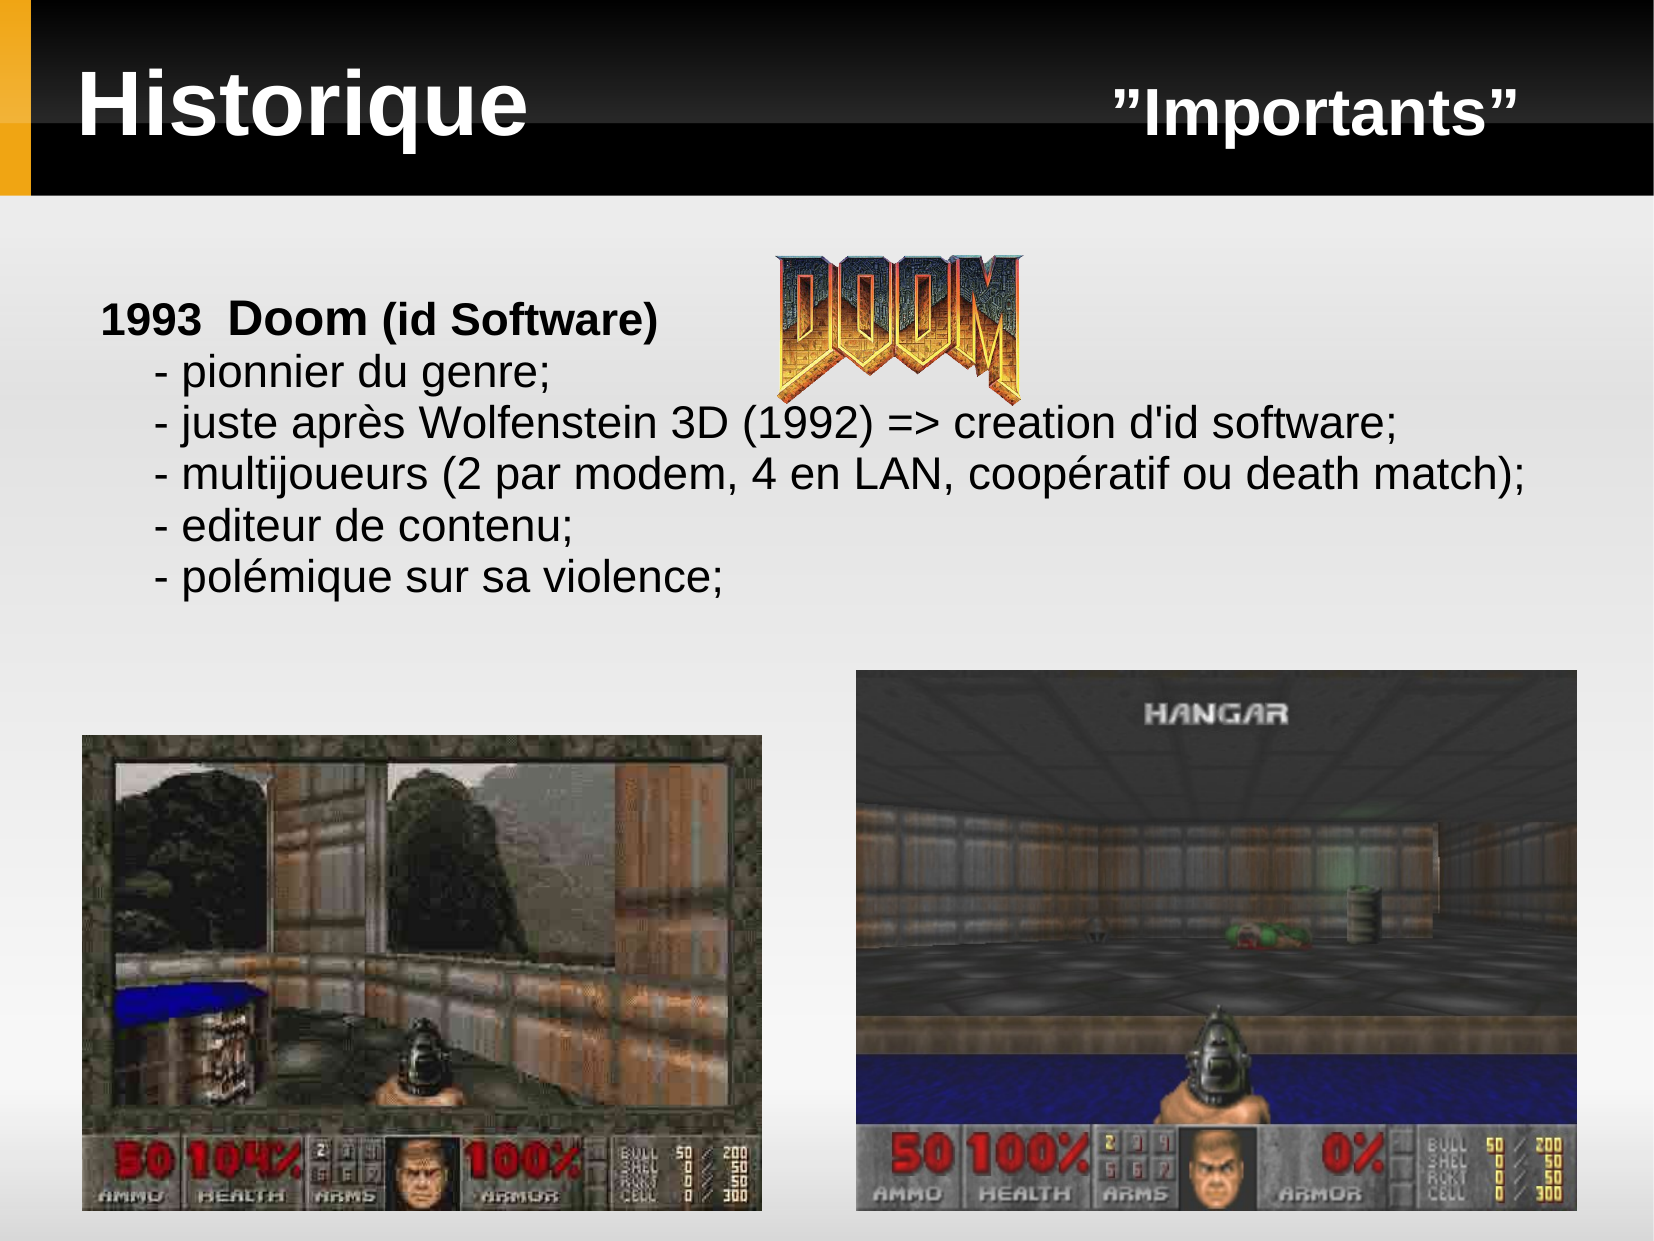

# Historique								”Importants”
1993	Doom (id Software)
- pionnier du genre;
- juste après Wolfenstein 3D (1992) => creation d'id software;
- multijoueurs (2 par modem, 4 en LAN, coopératif ou death match);
- editeur de contenu;
- polémique sur sa violence;